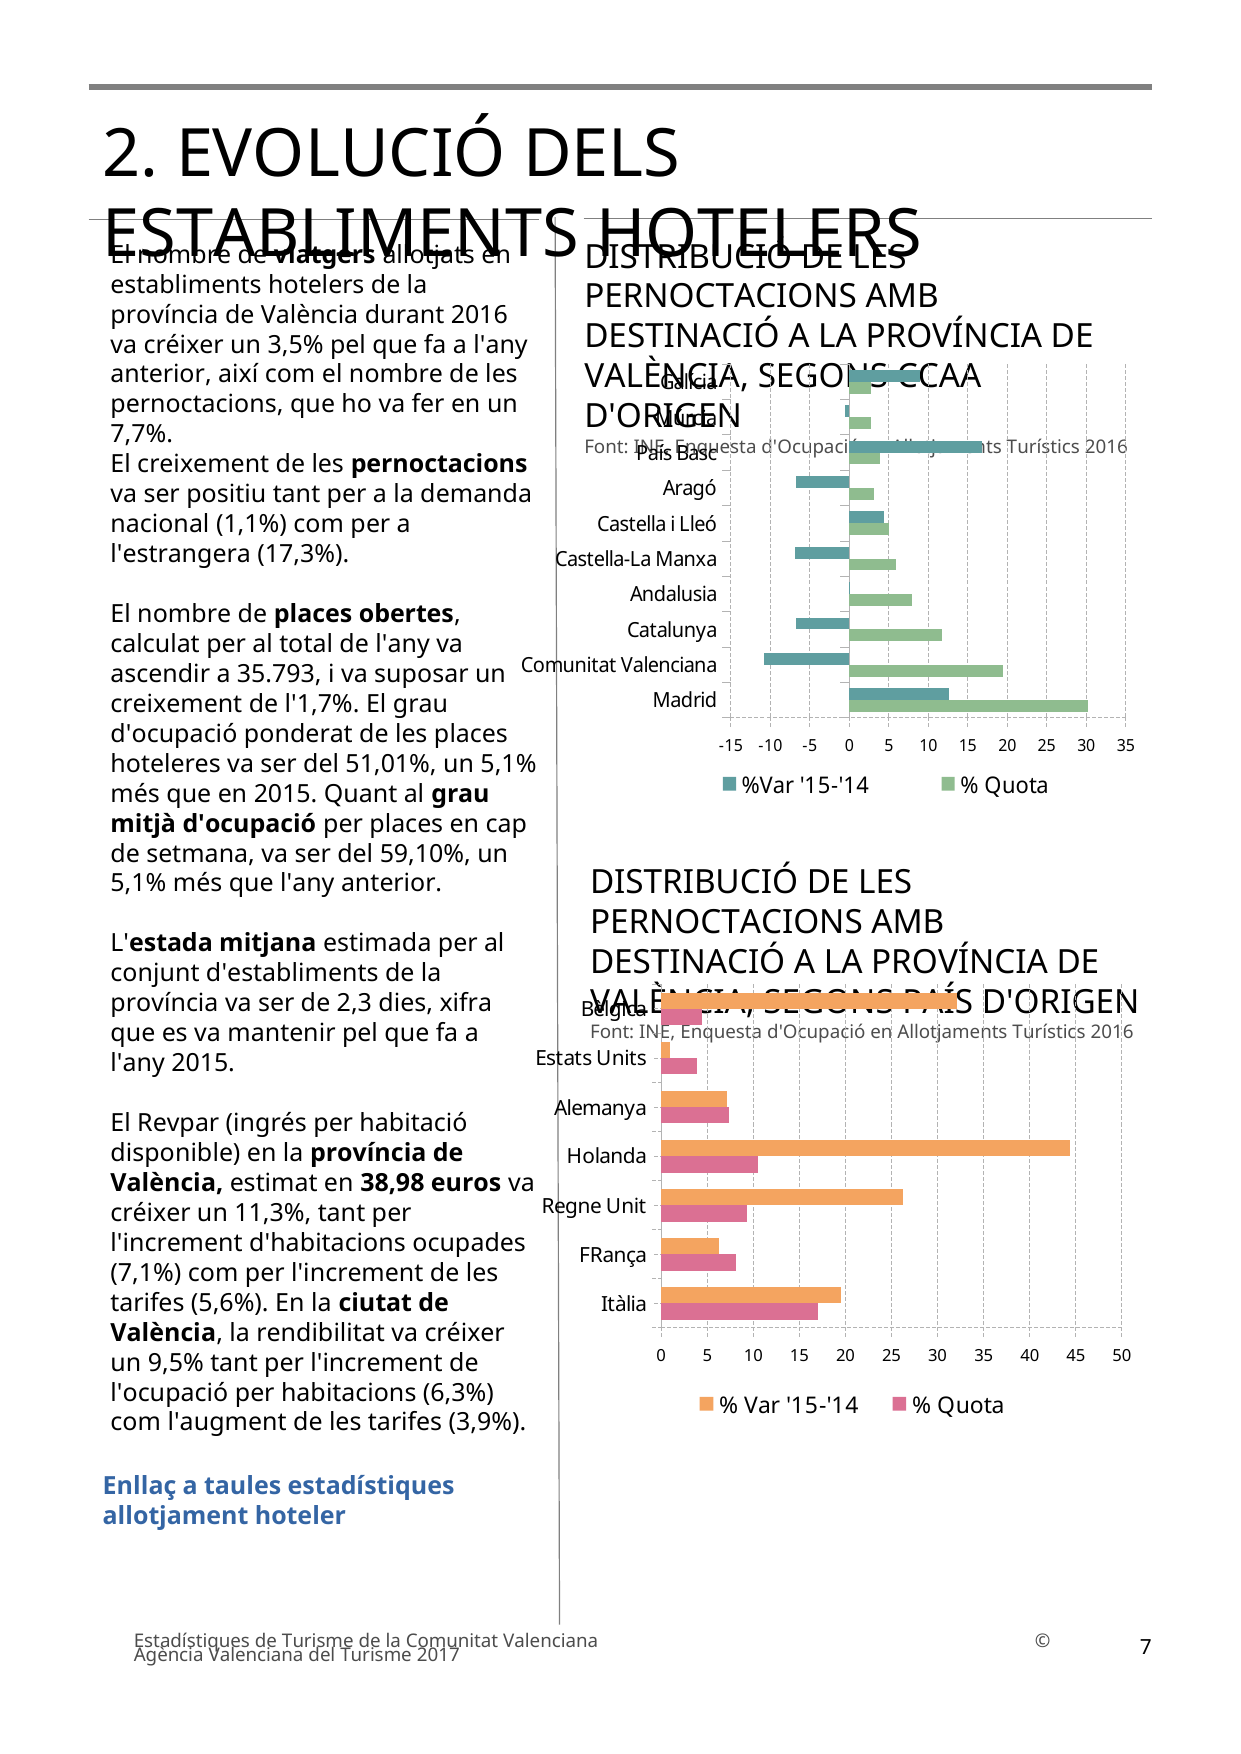

2. EVOLUCIÓ DELS ESTABLIMENTS HOTELERS
DISTRIBUCIÓ DE LES PERNOCTACIONS AMB DESTINACIÓ A LA PROVÍNCIA DE VALÈNCIA, SEGONS CCAA D'ORIGEN
Font: INE, Enquesta d'Ocupació en Allotjaments Turístics 2016
El nombre de viatgers allotjats en establiments hotelers de la província de València durant 2016 va créixer un 3,5% pel que fa a l'any anterior, així com el nombre de les pernoctacions, que ho va fer en un 7,7%.
El creixement de les pernoctacions va ser positiu tant per a la demanda nacional (1,1%) com per a l'estrangera (17,3%).
El nombre de places obertes, calculat per al total de l'any va ascendir a 35.793, i va suposar un creixement de l'1,7%. El grau d'ocupació ponderat de les places hoteleres va ser del 51,01%, un 5,1% més que en 2015. Quant al grau mitjà d'ocupació per places en cap de setmana, va ser del 59,10%, un 5,1% més que l'any anterior.
L'estada mitjana estimada per al conjunt d'establiments de la província va ser de 2,3 dies, xifra que es va mantenir pel que fa a l'any 2015.
El Revpar (ingrés per habitació disponible) en la província de València, estimat en 38,98 euros va créixer un 11,3%, tant per l'increment d'habitacions ocupades (7,1%) com per l'increment de les tarifes (5,6%). En la ciutat de València, la rendibilitat va créixer un 9,5% tant per l'increment de l'ocupació per habitacions (6,3%) com l'augment de les tarifes (3,9%).
### Chart
| Category | % Quota | %Var '15-'14 |
|---|---|---|
| Madrid | 30.2 | 12.6 |
| Comunitat Valenciana | 19.4 | -10.8 |
| Catalunya | 11.8 | -6.8 |
| Andalusia | 7.9 | -0.1 |
| Castella-La Manxa | 5.9 | -6.9 |
| Castella i Lleó | 5.0 | 4.4 |
| Aragó | 3.1 | -6.8 |
| País Basc | 3.9 | 16.8 |
| Múrcia | 2.7 | -0.5 |
| Galícia | 2.8 | 9.0 |DISTRIBUCIÓ DE LES PERNOCTACIONS AMB DESTINACIÓ A LA PROVÍNCIA DE VALÈNCIA, SEGONS PAÍS D'ORIGEN
Font: INE, Enquesta d'Ocupació en Allotjaments Turístics 2016
### Chart
| Category | % Quota | % Var '15-'14 |
|---|---|---|
| Itàlia | 17.0 | 19.5 |
| FRança | 8.1 | 6.23 |
| Regne Unit | 9.3 | 26.28 |
| Holanda | 10.5 | 44.38 |
| Alemanya | 7.4 | 7.1 |
| Estats Units | 3.9 | 0.99 |
| Bèlgica | 4.4 | 32.1 |Enllaç a taules estadístiques allotjament hoteler